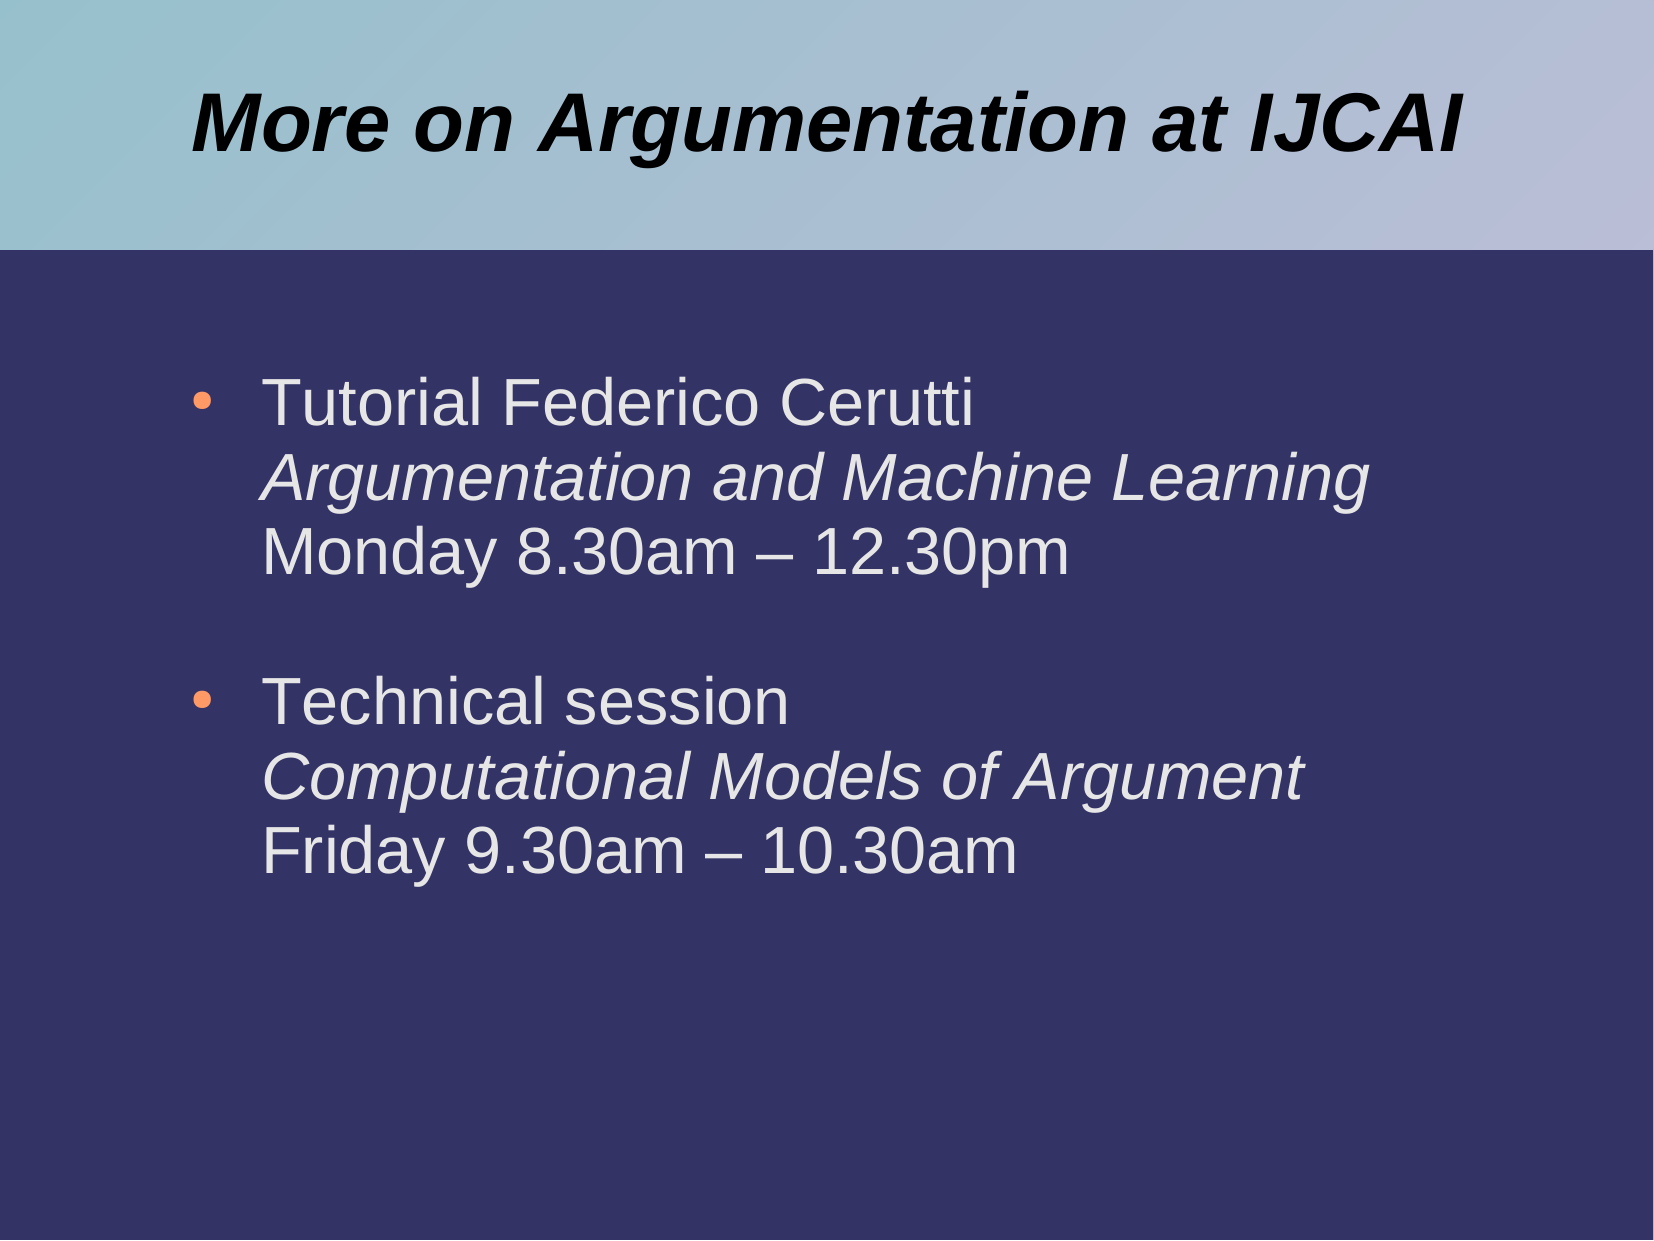

# More on Argumentation at IJCAI
Tutorial Federico Cerutti
Argumentation and Machine Learning
Monday 8.30am – 12.30pm
Technical session
Computational Models of Argument
Friday 9.30am – 10.30am